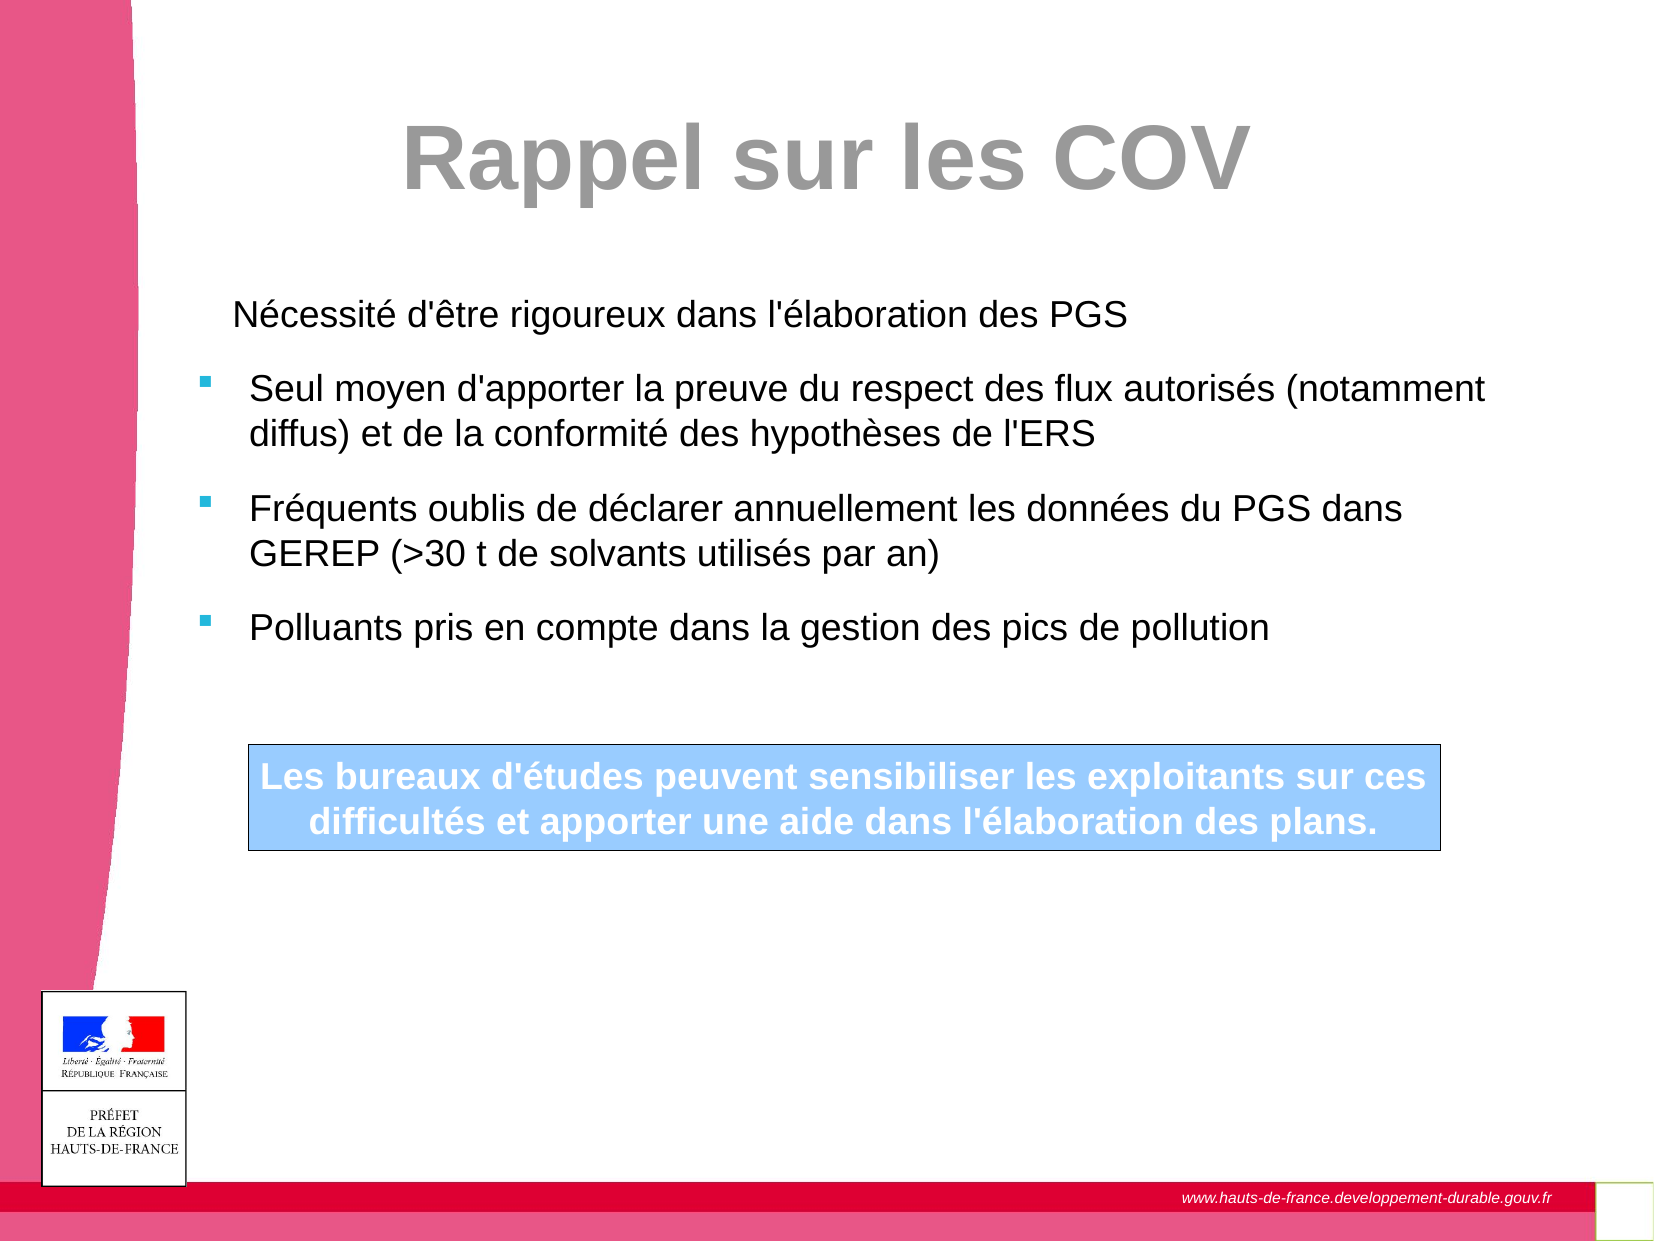

Rappel sur les COV
Nécessité d'être rigoureux dans l'élaboration des PGS
Seul moyen d'apporter la preuve du respect des flux autorisés (notamment diffus) et de la conformité des hypothèses de l'ERS
Fréquents oublis de déclarer annuellement les données du PGS dans GEREP (>30 t de solvants utilisés par an)
Polluants pris en compte dans la gestion des pics de pollution
Les bureaux d'études peuvent sensibiliser les exploitants sur ces difficultés et apporter une aide dans l'élaboration des plans.